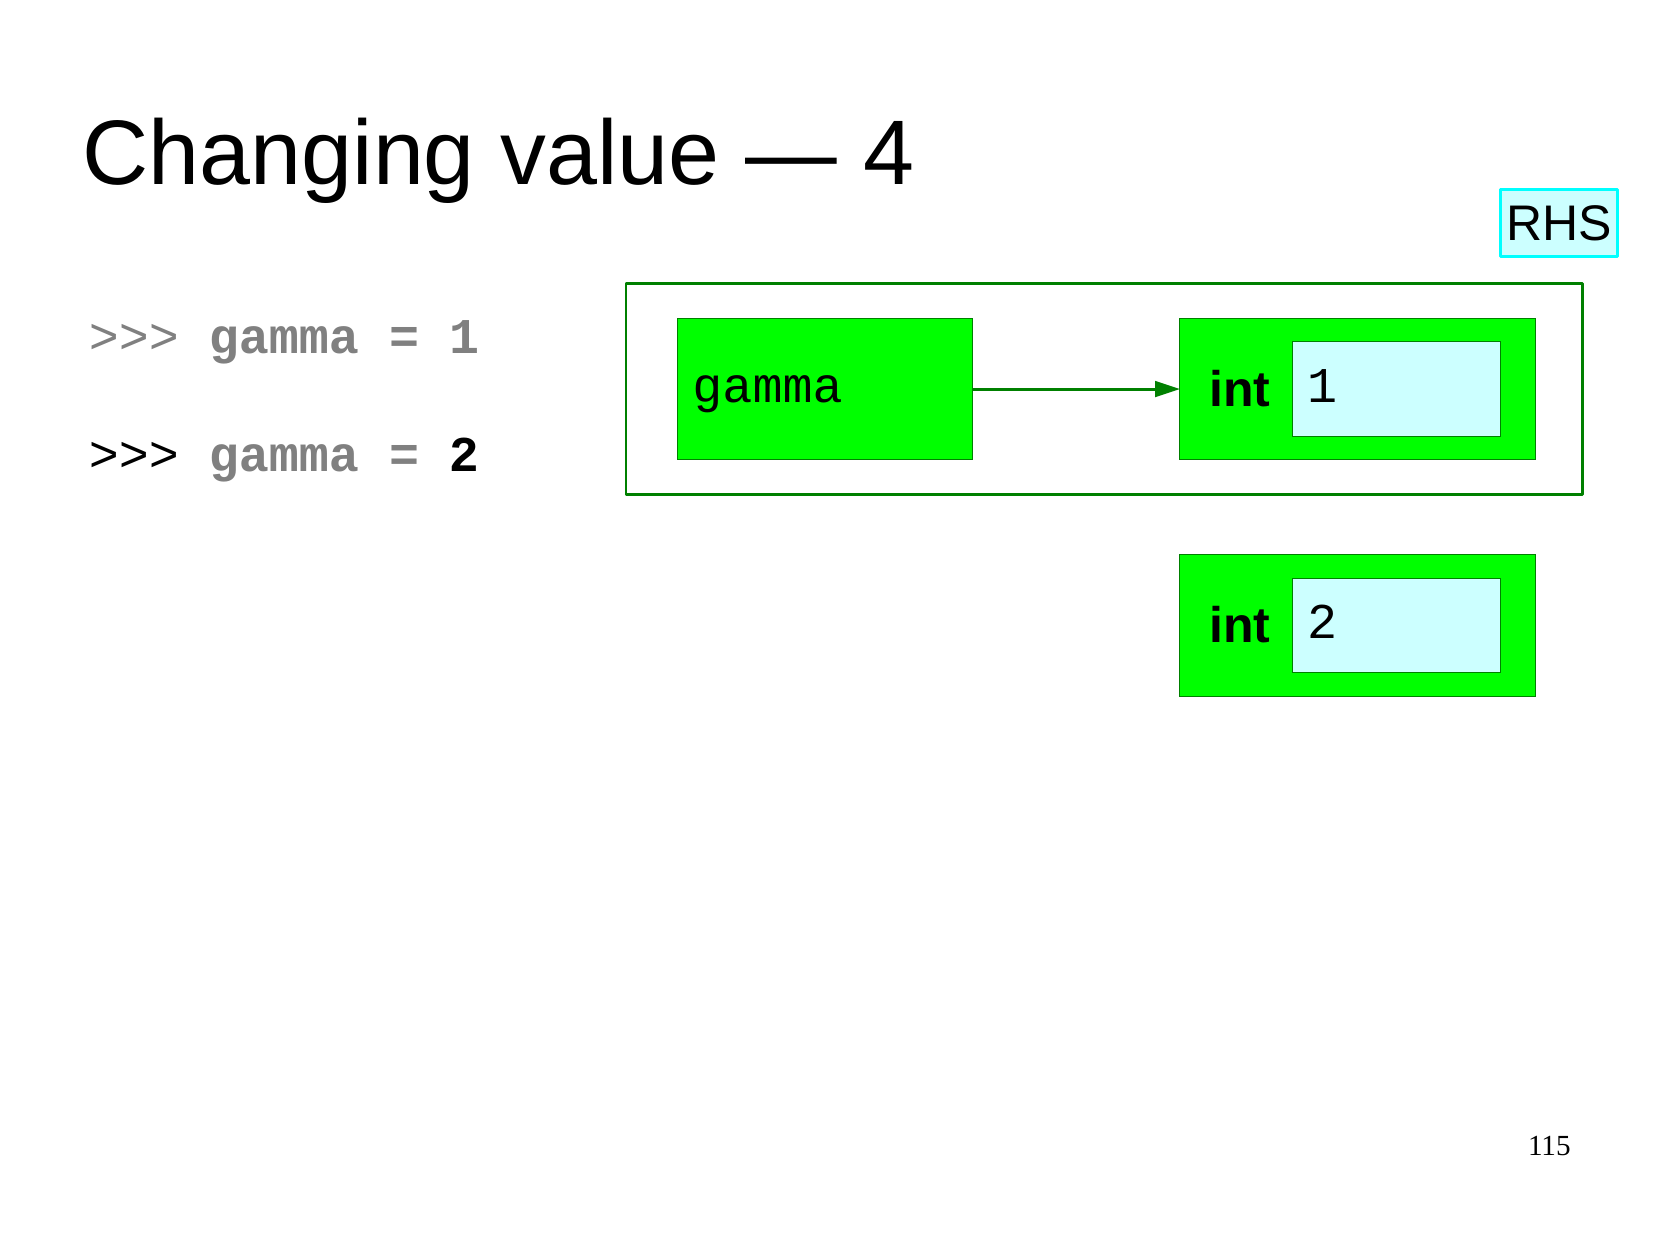

# Changing value — 4
RHS
>>>
gamma = 1
gamma
int
1
>>>
gamma = 2
int
2
115